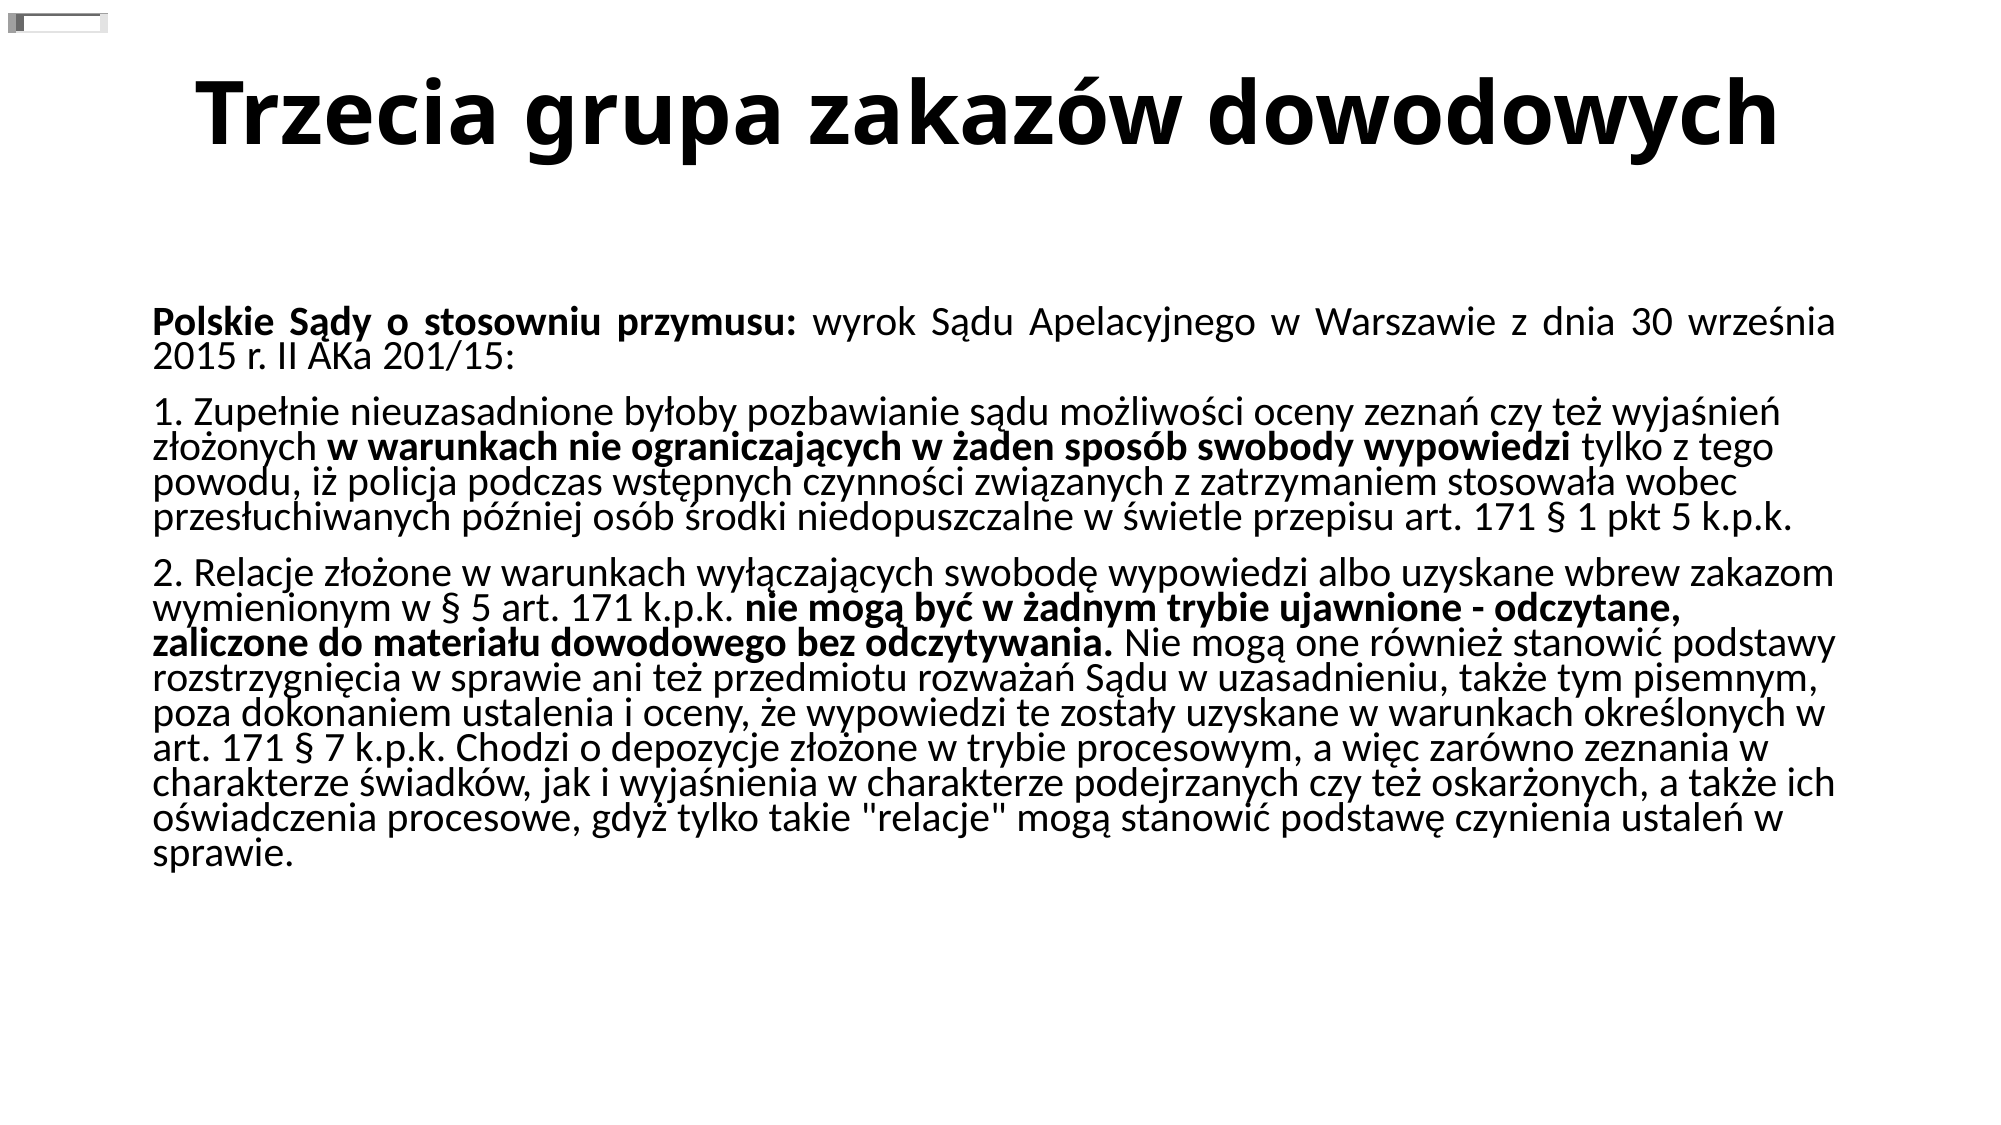

# Trzecia grupa zakazów dowodowych
Polskie Sądy o stosowniu przymusu: wyrok Sądu Apelacyjnego w Warszawie z dnia 30 września 2015 r. II AKa 201/15:
1. Zupełnie nieuzasadnione byłoby pozbawianie sądu możliwości oceny zeznań czy też wyjaśnień złożonych w warunkach nie ograniczających w żaden sposób swobody wypowiedzi tylko z tego powodu, iż policja podczas wstępnych czynności związanych z zatrzymaniem stosowała wobec przesłuchiwanych później osób środki niedopuszczalne w świetle przepisu art. 171 § 1 pkt 5 k.p.k.
2. Relacje złożone w warunkach wyłączających swobodę wypowiedzi albo uzyskane wbrew zakazom wymienionym w § 5 art. 171 k.p.k. nie mogą być w żadnym trybie ujawnione - odczytane, zaliczone do materiału dowodowego bez odczytywania. Nie mogą one również stanowić podstawy rozstrzygnięcia w sprawie ani też przedmiotu rozważań Sądu w uzasadnieniu, także tym pisemnym, poza dokonaniem ustalenia i oceny, że wypowiedzi te zostały uzyskane w warunkach określonych w art. 171 § 7 k.p.k. Chodzi o depozycje złożone w trybie procesowym, a więc zarówno zeznania w charakterze świadków, jak i wyjaśnienia w charakterze podejrzanych czy też oskarżonych, a także ich oświadczenia procesowe, gdyż tylko takie "relacje" mogą stanowić podstawę czynienia ustaleń w sprawie.